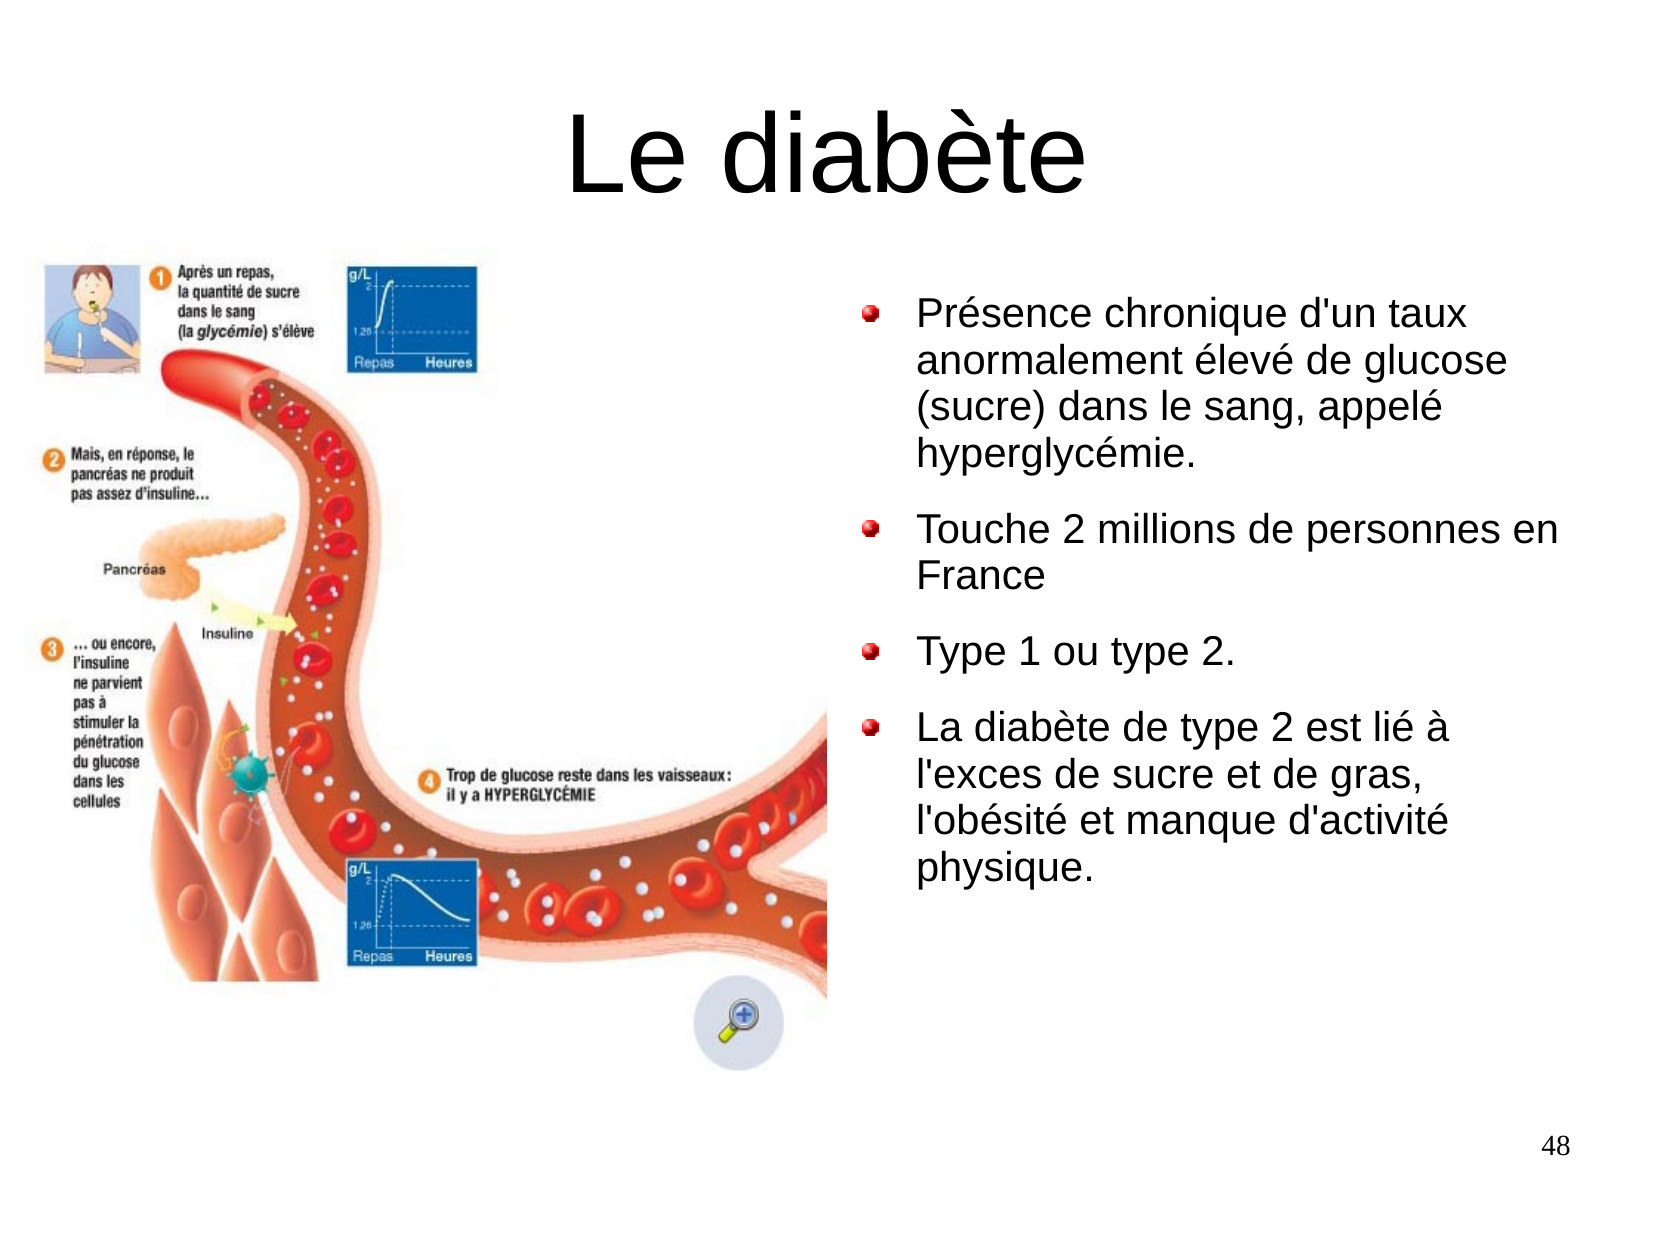

# Le diabète
Présence chronique d'un taux anormalement élevé de glucose (sucre) dans le sang, appelé hyperglycémie.
Touche 2 millions de personnes en France
Type 1 ou type 2.
La diabète de type 2 est lié à l'exces de sucre et de gras, l'obésité et manque d'activité physique.
48